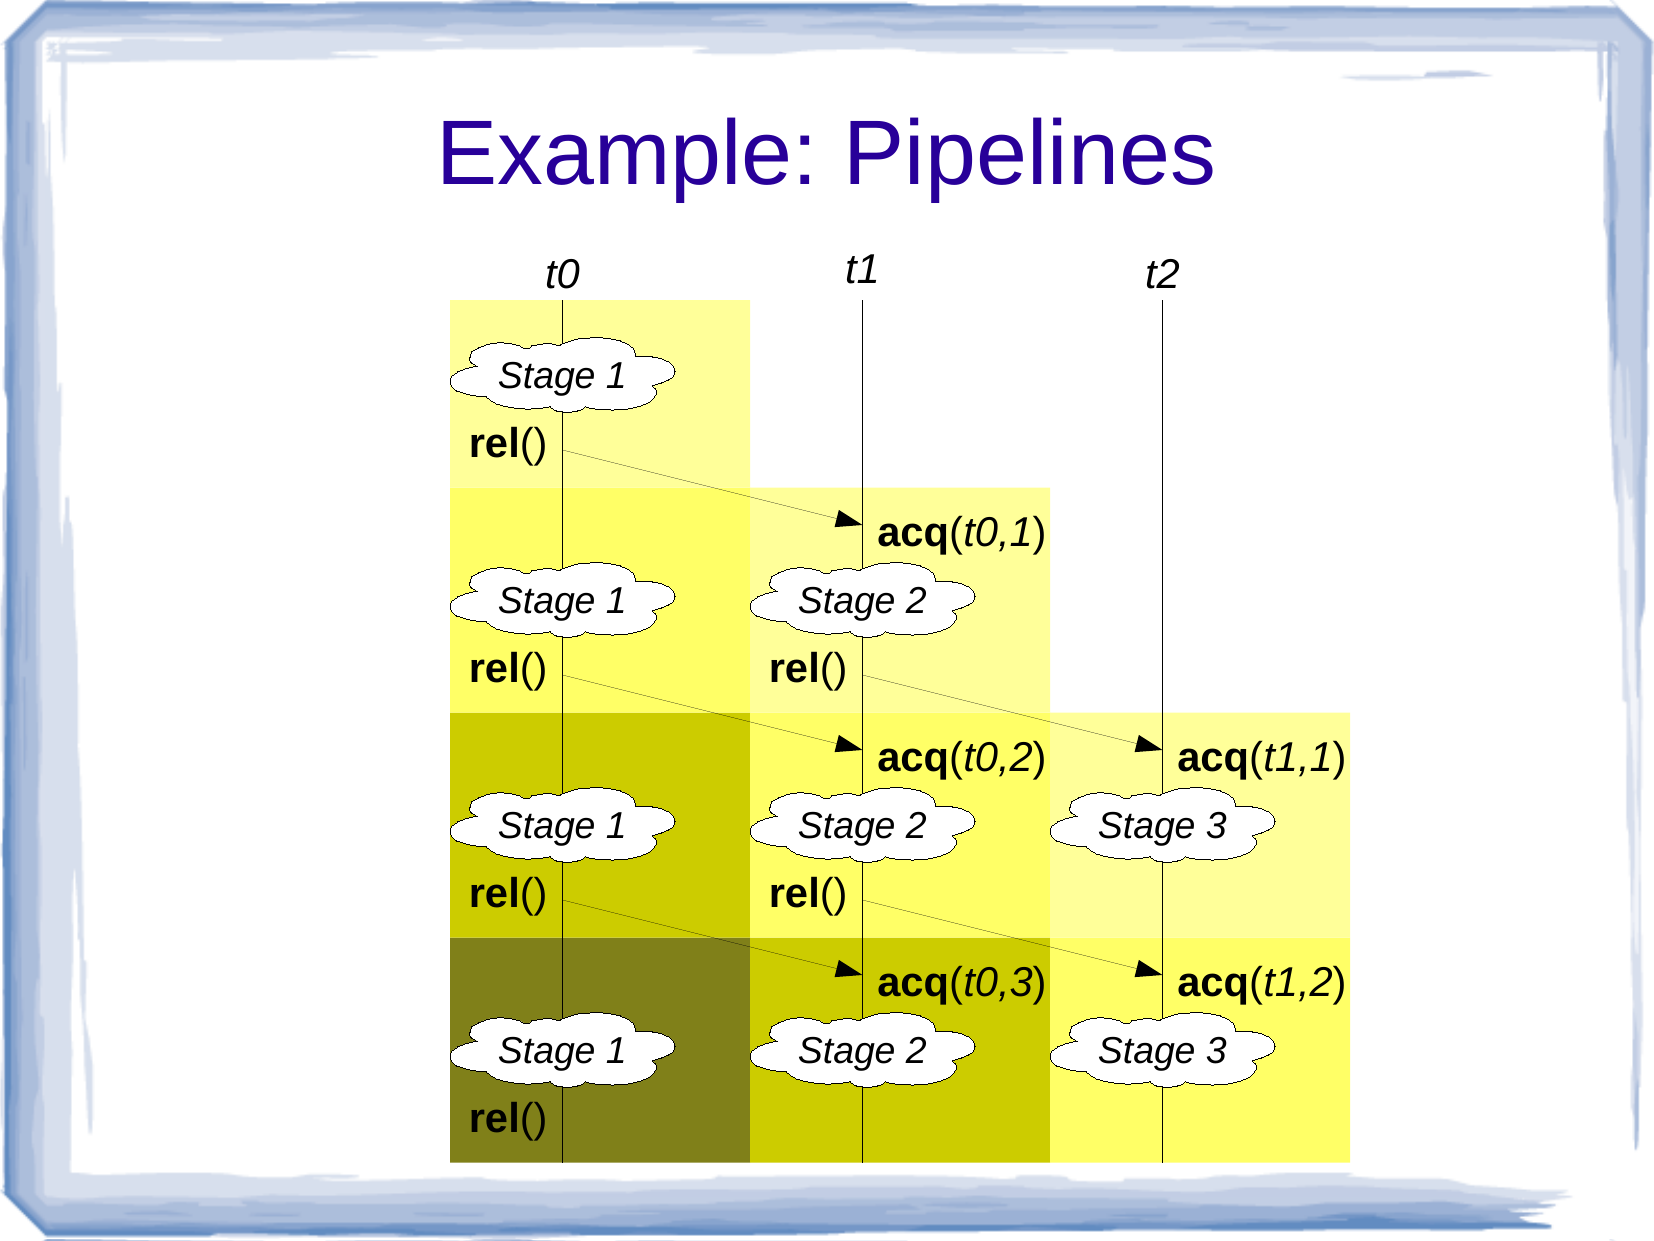

# Example: Pipelines
t1
t2
t0
Stage 1
rel()
acq(t0,1)
Stage 1
Stage 2
rel()
rel()
acq(t0,2)
acq(t1,1)
Stage 1
Stage 2
Stage 3
rel()
rel()
acq(t0,3)
acq(t1,2)
Stage 1
Stage 2
Stage 3
rel()